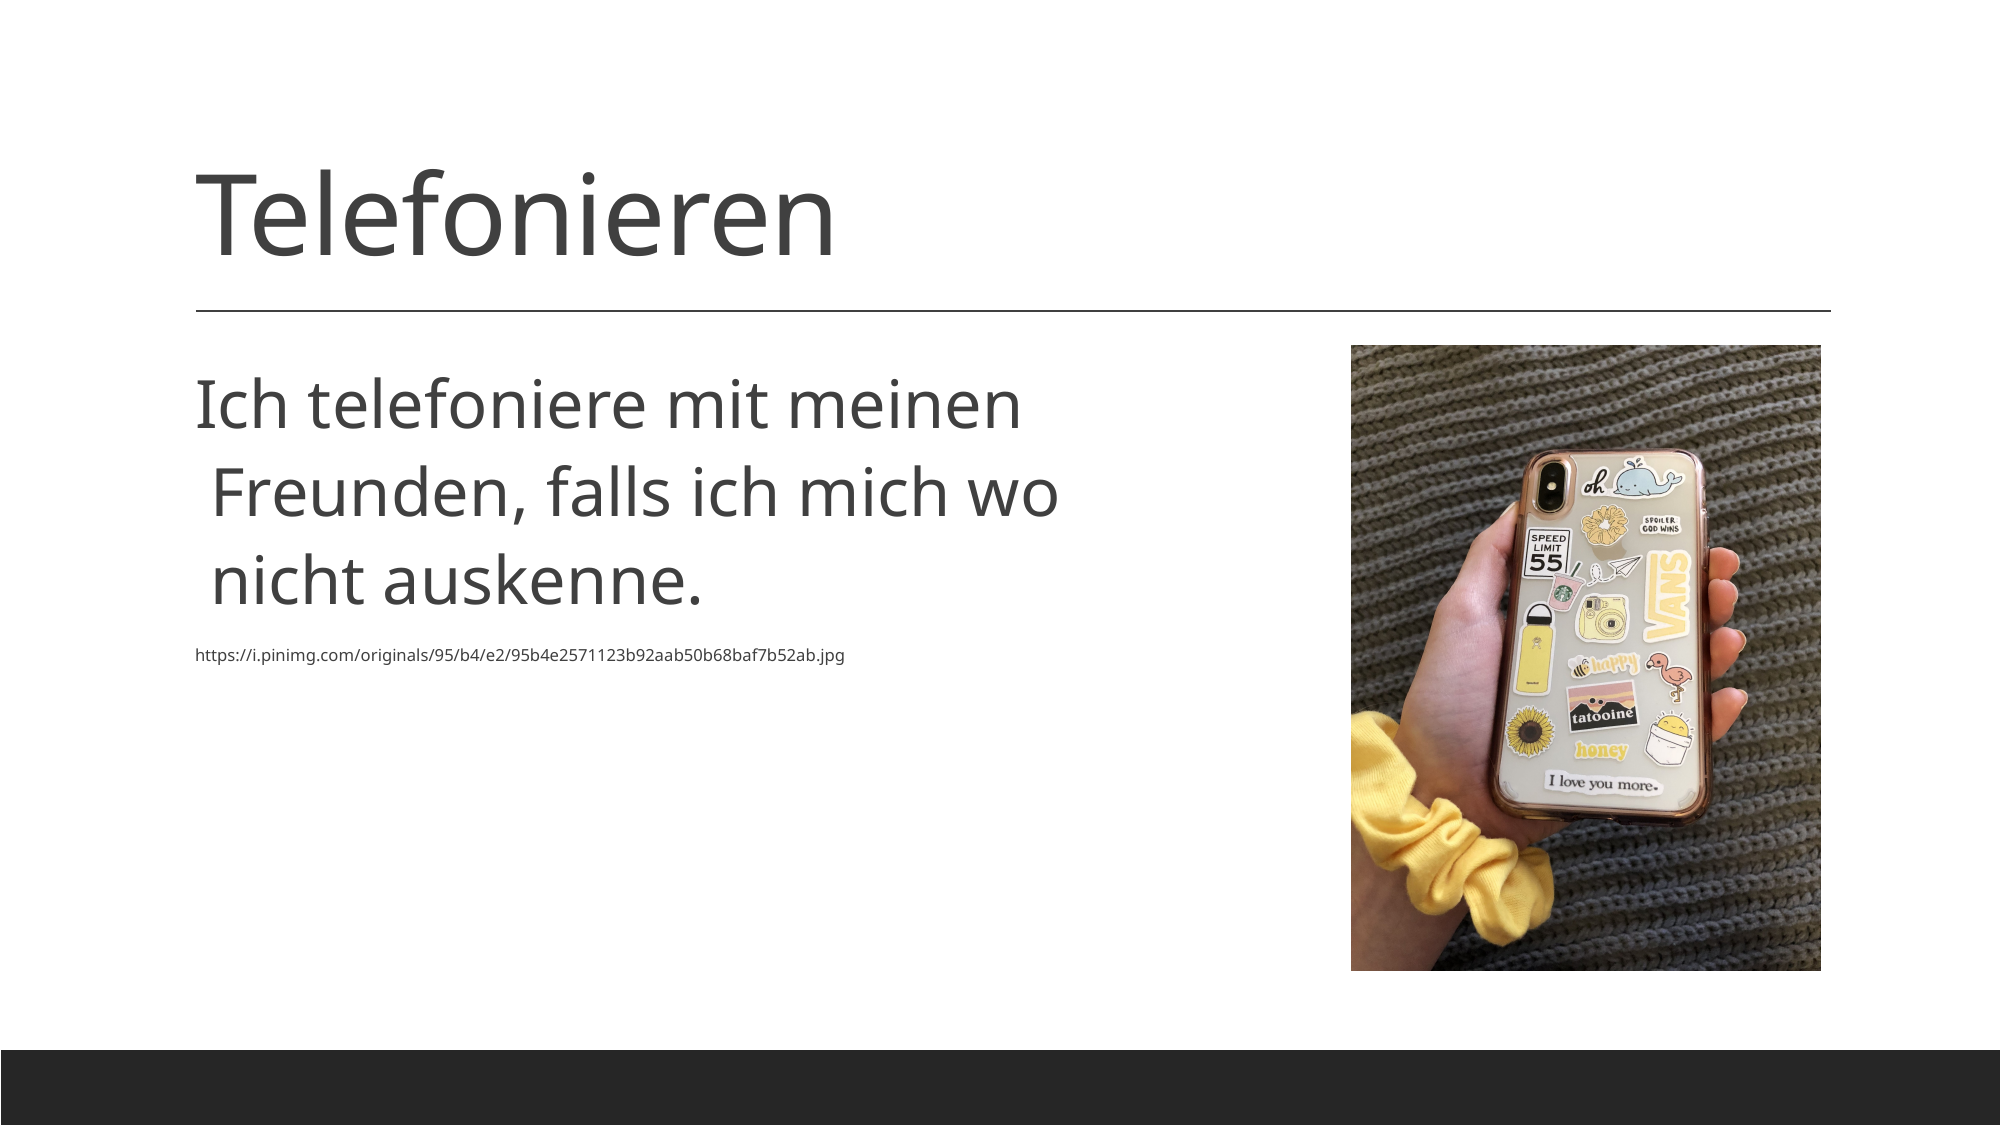

# Telefonieren
Ich telefoniere mit meinen Freunden, falls ich mich wo nicht auskenne.
https://i.pinimg.com/originals/95/b4/e2/95b4e2571123b92aab50b68baf7b52ab.jpg